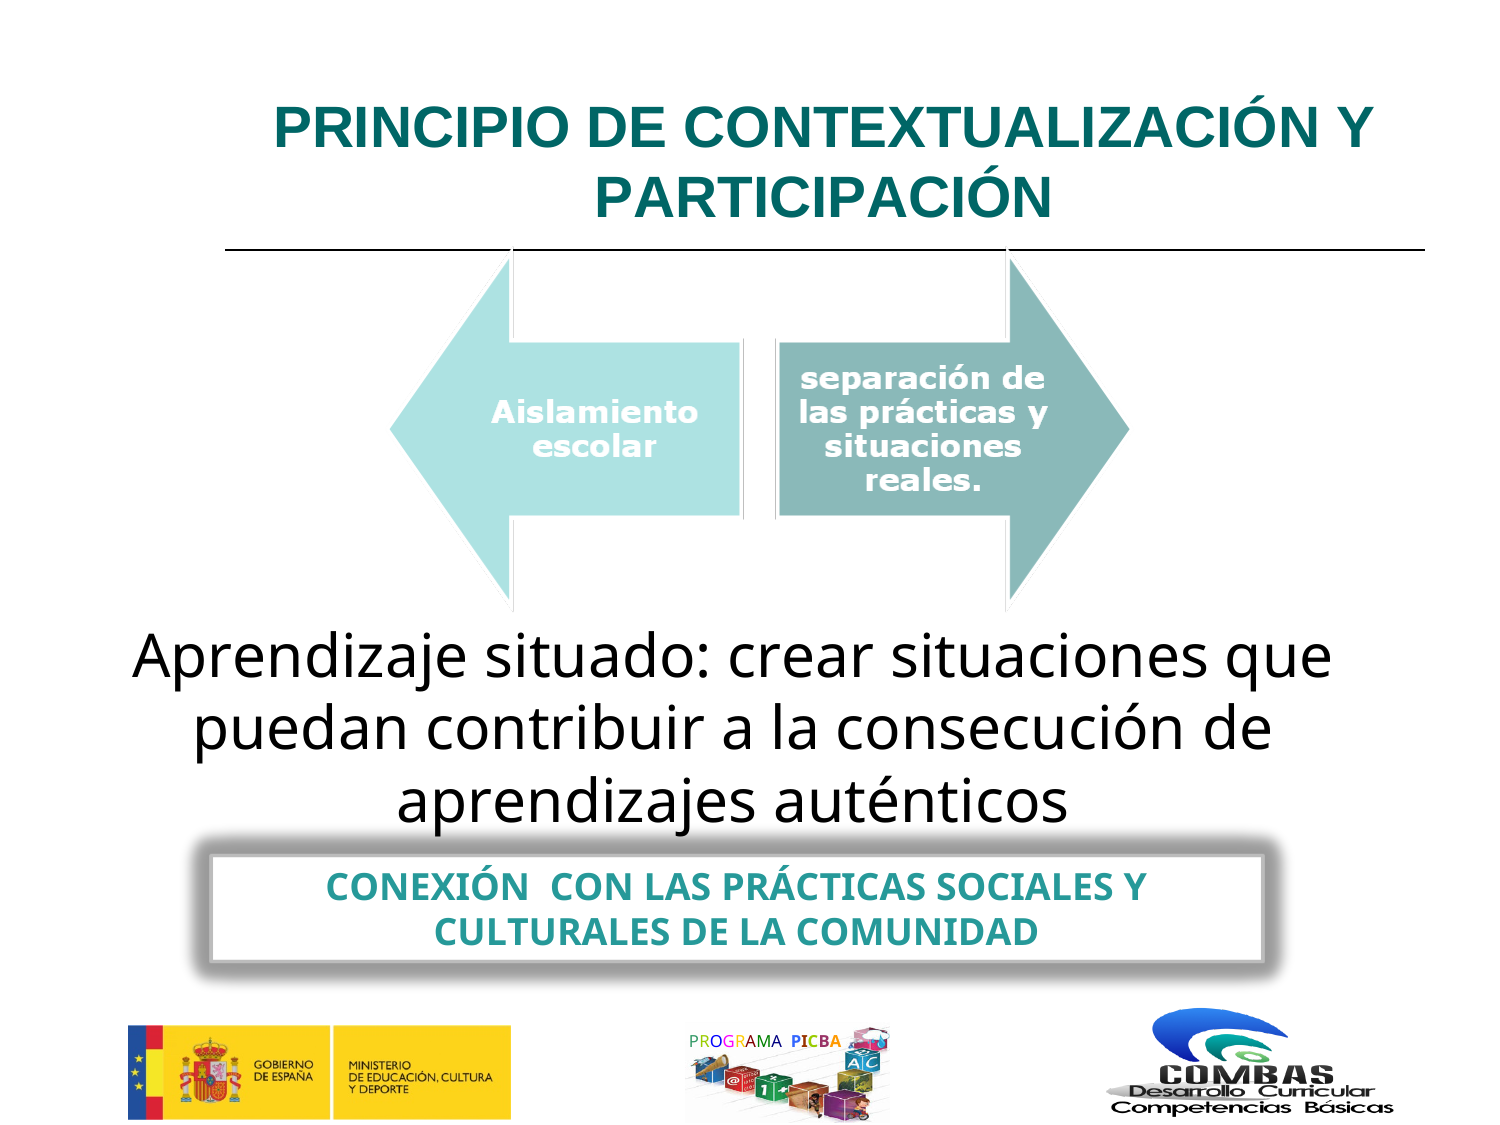

# PRINCIPIO DE CONTEXTUALIZACIÓN Y PARTICIPACIÓN
Aprendizaje situado: crear situaciones que puedan contribuir a la consecución de aprendizajes auténticos
CONEXIÓN CON LAS PRÁCTICAS SOCIALES Y CULTURALES DE LA COMUNIDAD
PROGRAMA PICBA